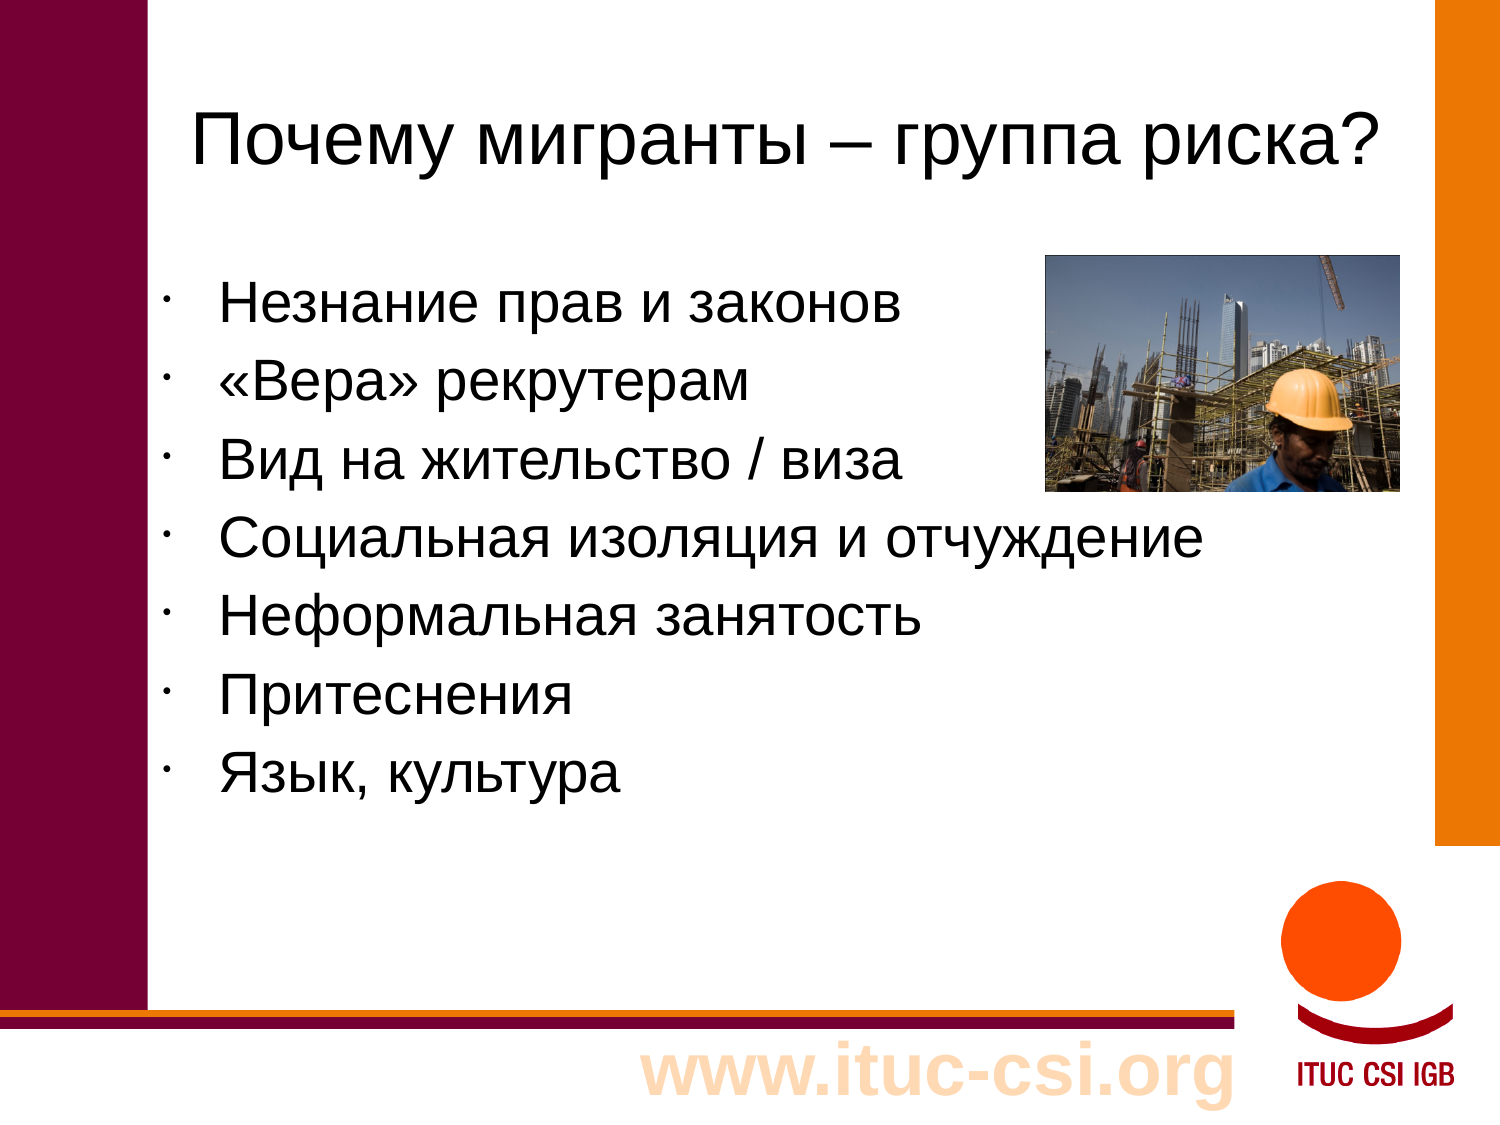

# Почему мигранты – группа риска?
Незнание прав и законов
«Вера» рекрутерам
Вид на жительство / виза
Социальная изоляция и отчуждение
Неформальная занятость
Притеснения
Язык, культура